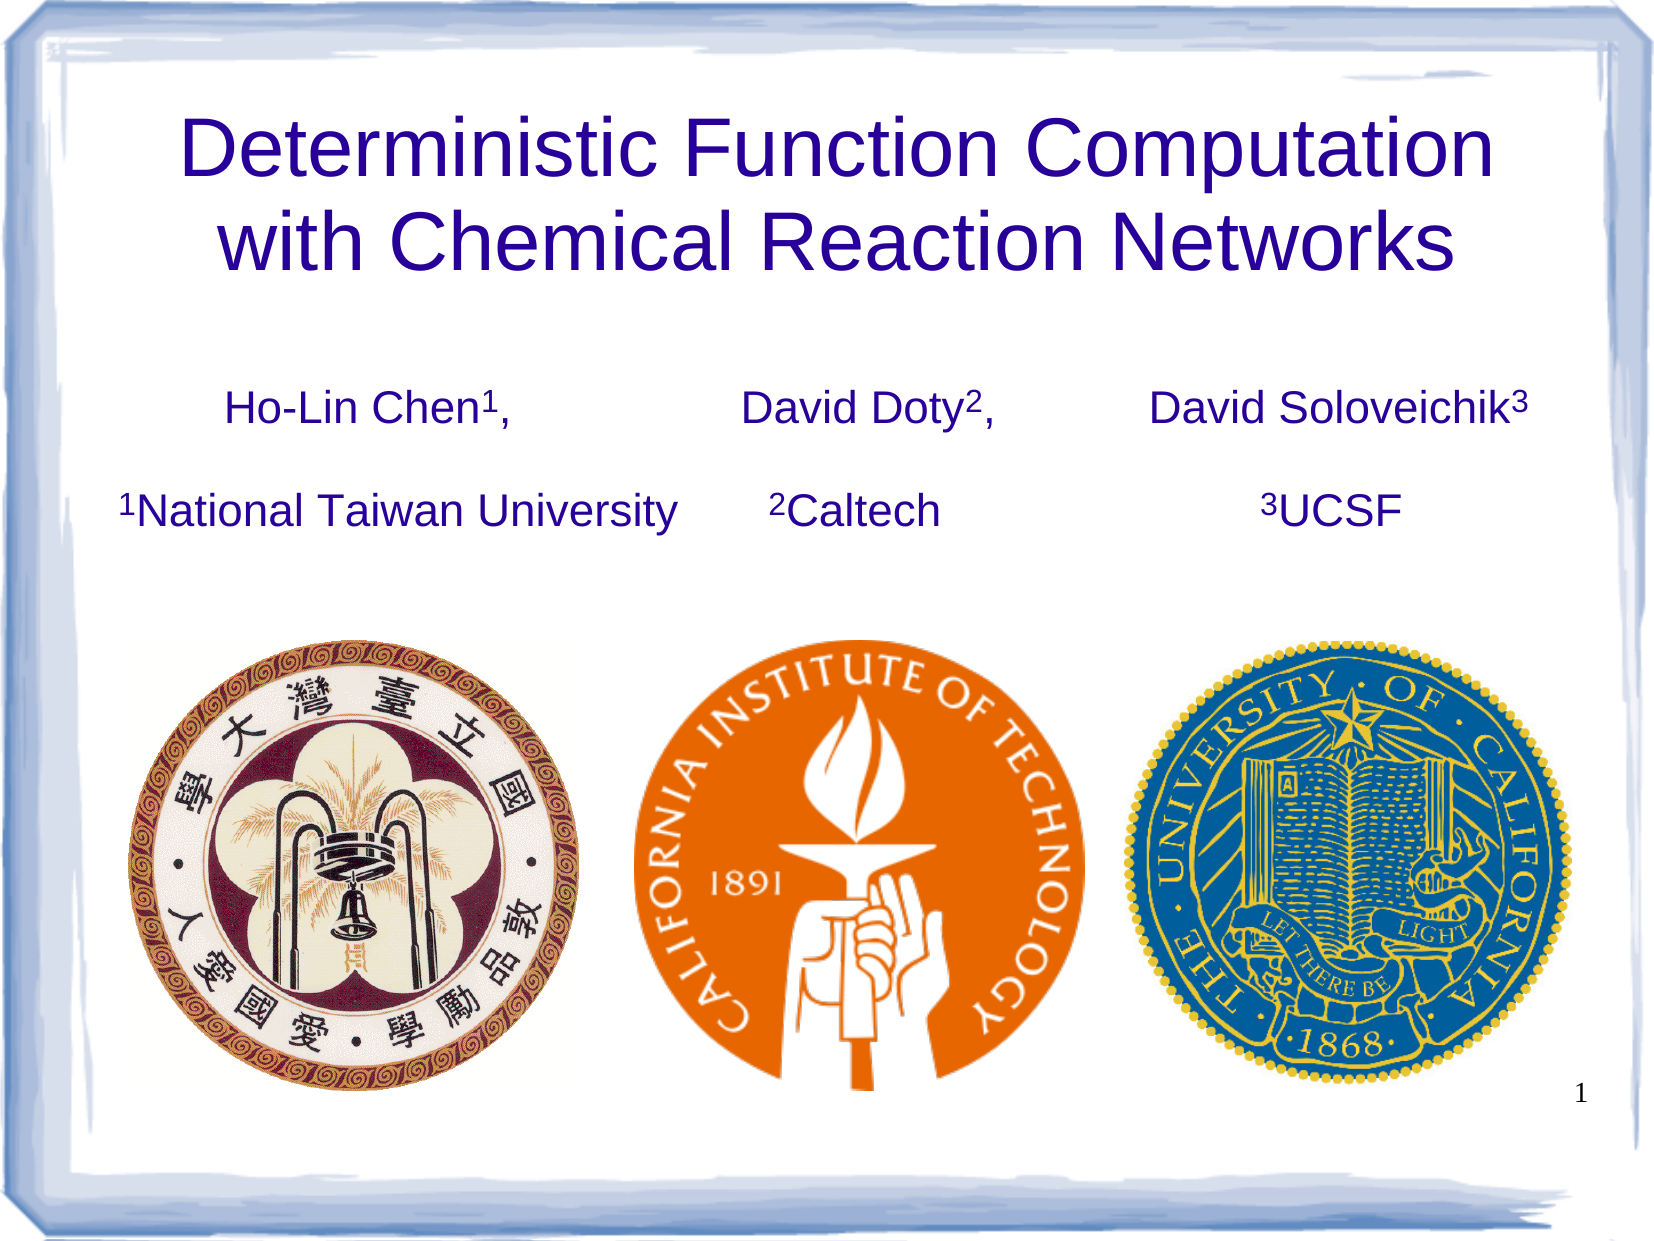

# Deterministic Function Computation with Chemical Reaction Networks
 Ho-Lin Chen1, David Doty2, David Soloveichik3
 1National Taiwan University 2Caltech 3UCSF
1